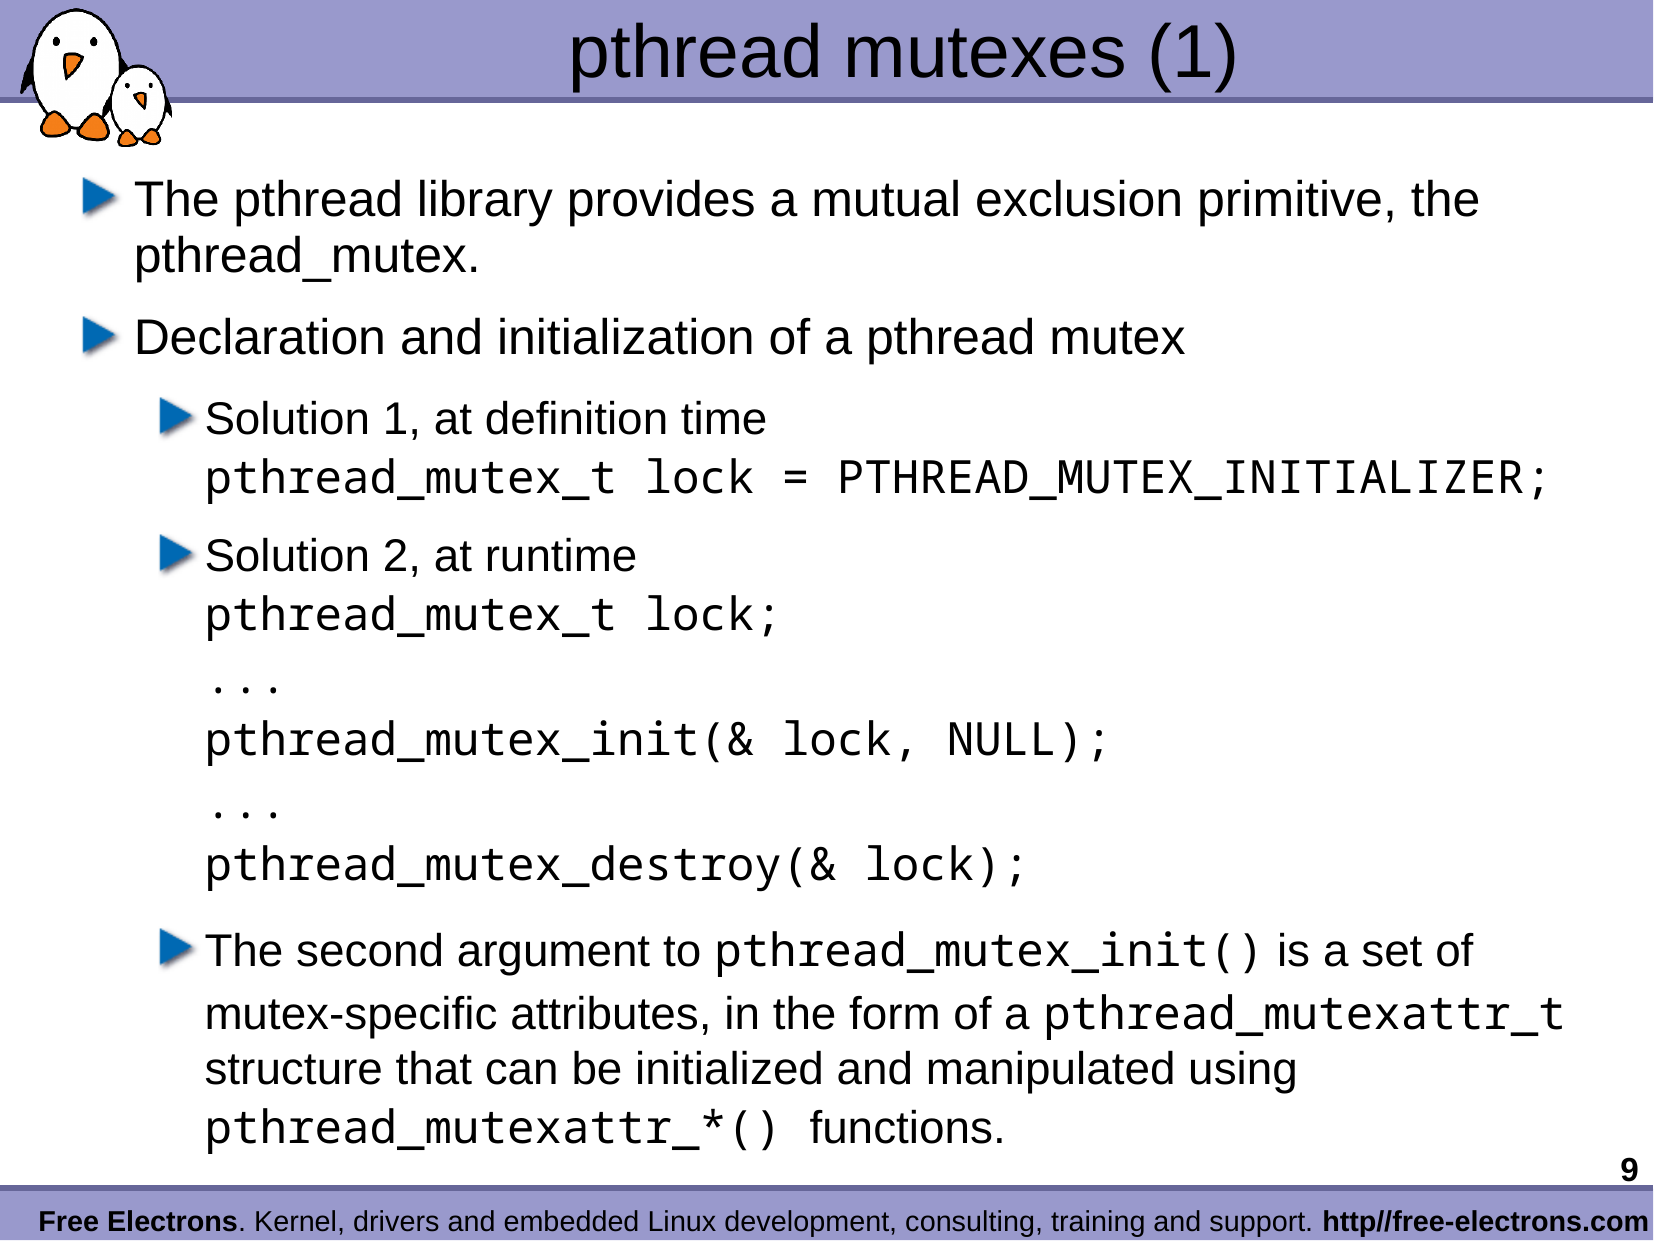

# pthread mutexes (1)
The pthread library provides a mutual exclusion primitive, the pthread_mutex.
Declaration and initialization of a pthread mutex
Solution 1, at definition time
pthread_mutex_t lock = PTHREAD_MUTEX_INITIALIZER;
Solution 2, at runtime
pthread_mutex_t lock;
...
pthread_mutex_init(& lock, NULL);
...
pthread_mutex_destroy(& lock);
The second argument to pthread_mutex_init() is a set of mutex-specific attributes, in the form of a pthread_mutexattr_t structure that can be initialized and manipulated using pthread_mutexattr_*() functions.